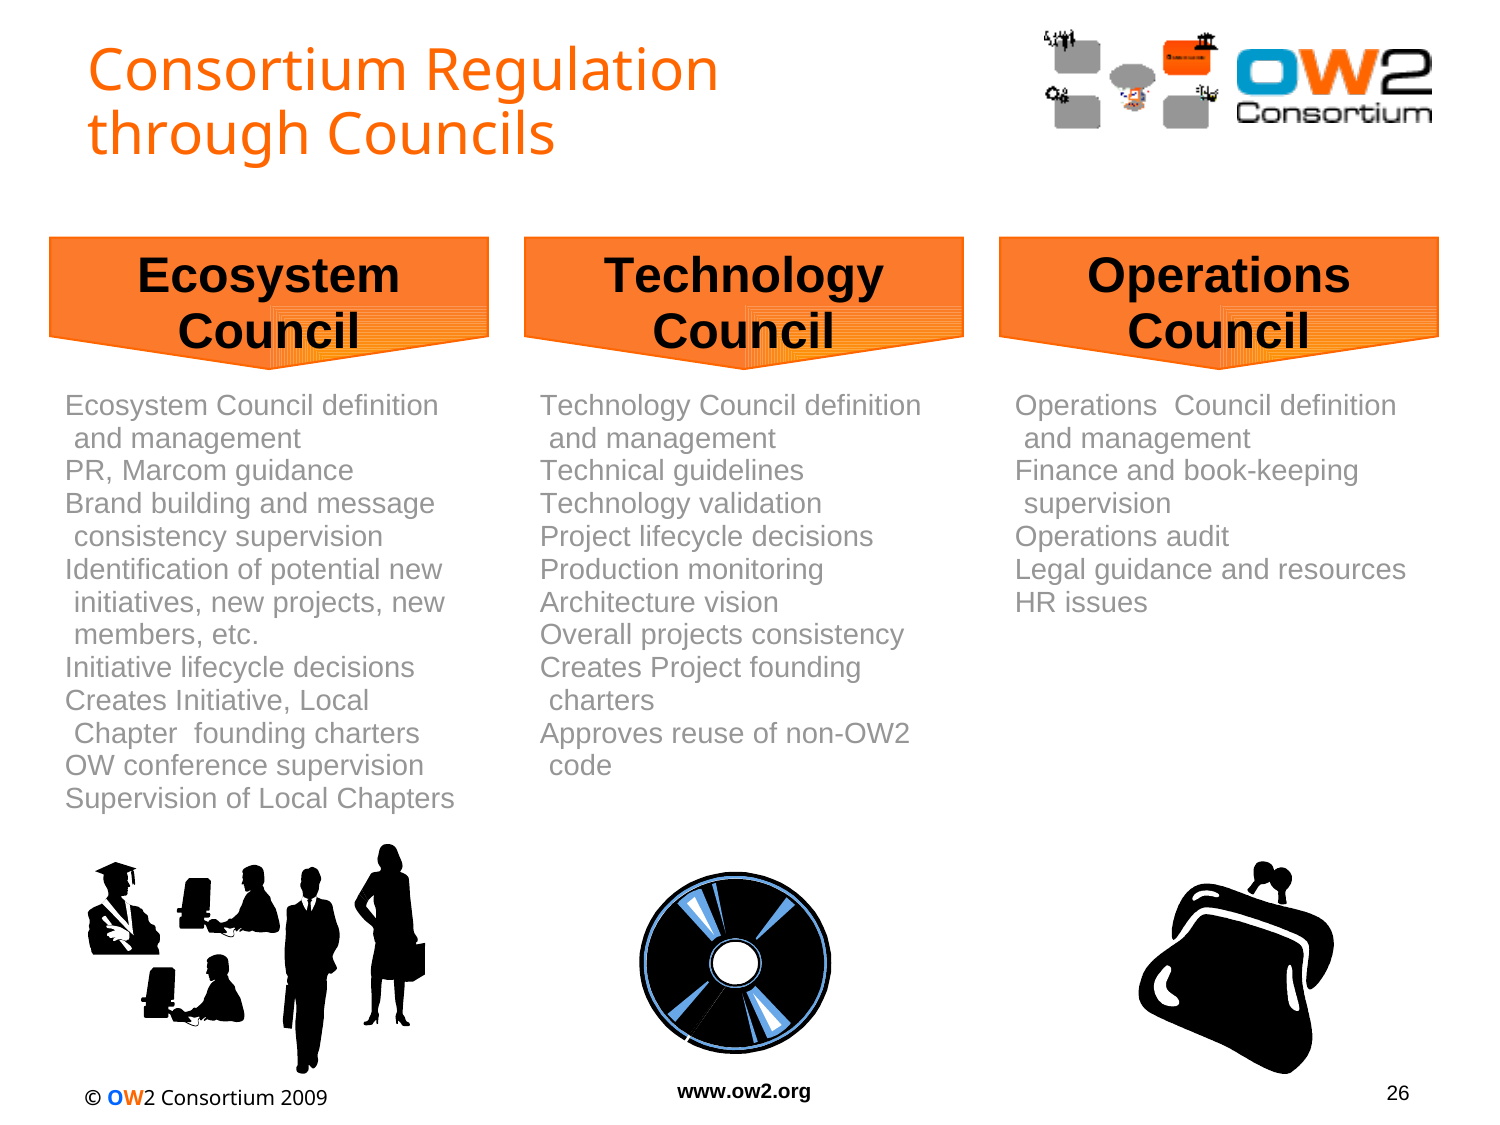

# Consortium Regulation through Councils
Technology Council
Ecosystem Council
Operations Council
Ecosystem Council definition and management
PR, Marcom guidance
Brand building and message consistency supervision
Identification of potential new initiatives, new projects, new members, etc.
Initiative lifecycle decisions
Creates Initiative, Local Chapter founding charters
OW conference supervision
Supervision of Local Chapters
Technology Council definition and management
Technical guidelines
Technology validation
Project lifecycle decisions
Production monitoring
Architecture vision
Overall projects consistency
Creates Project founding charters
Approves reuse of non-OW2 code
Operations Council definition and management
Finance and book-keeping supervision
Operations audit
Legal guidance and resources
HR issues
26